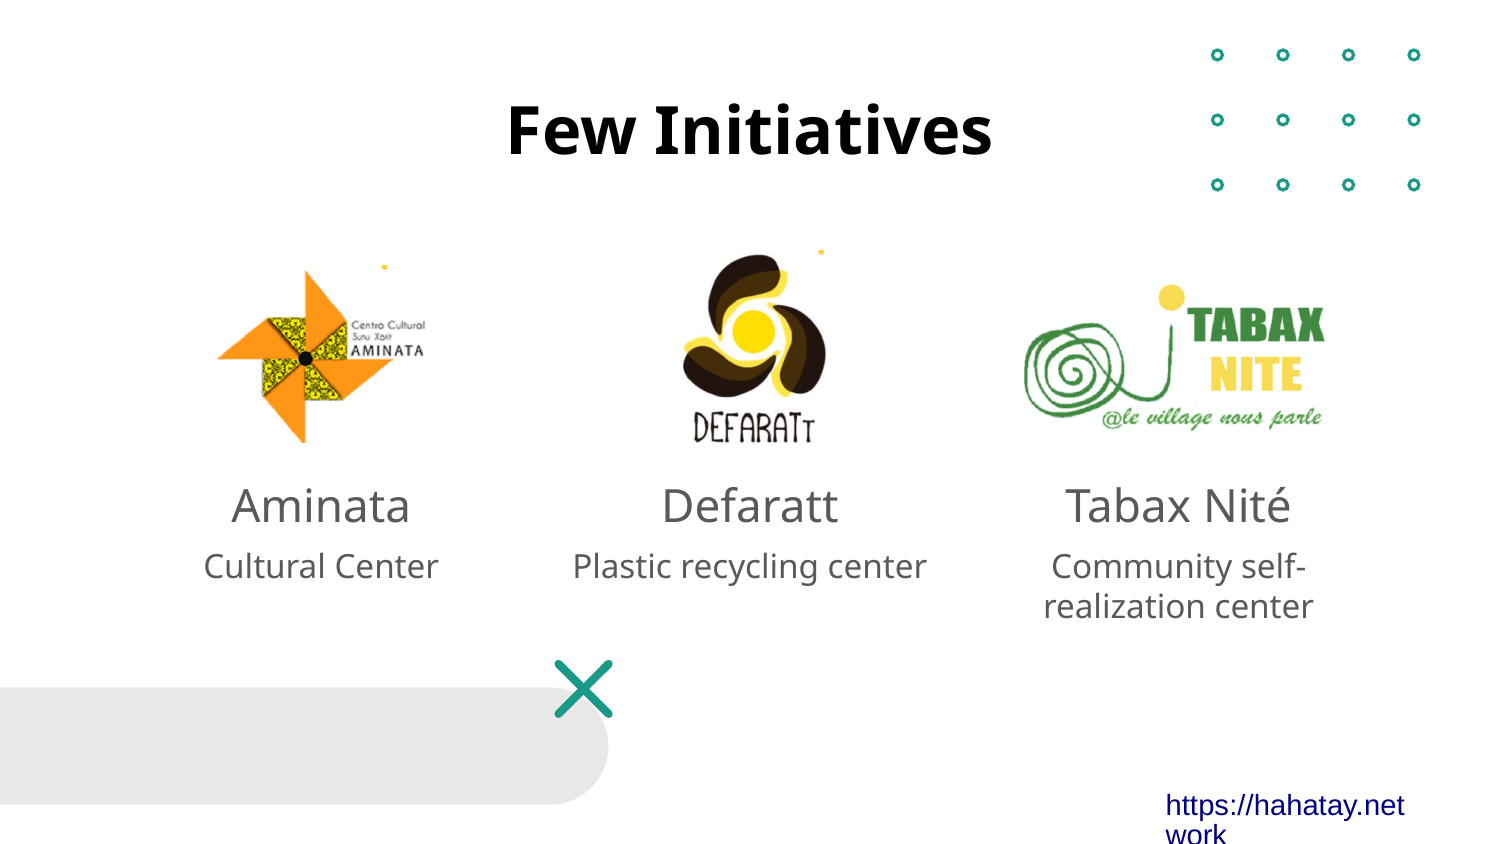

# Few Initiatives
Aminata
Defaratt
Tabax Nité
Cultural Center
Plastic recycling center
Community self-realization center